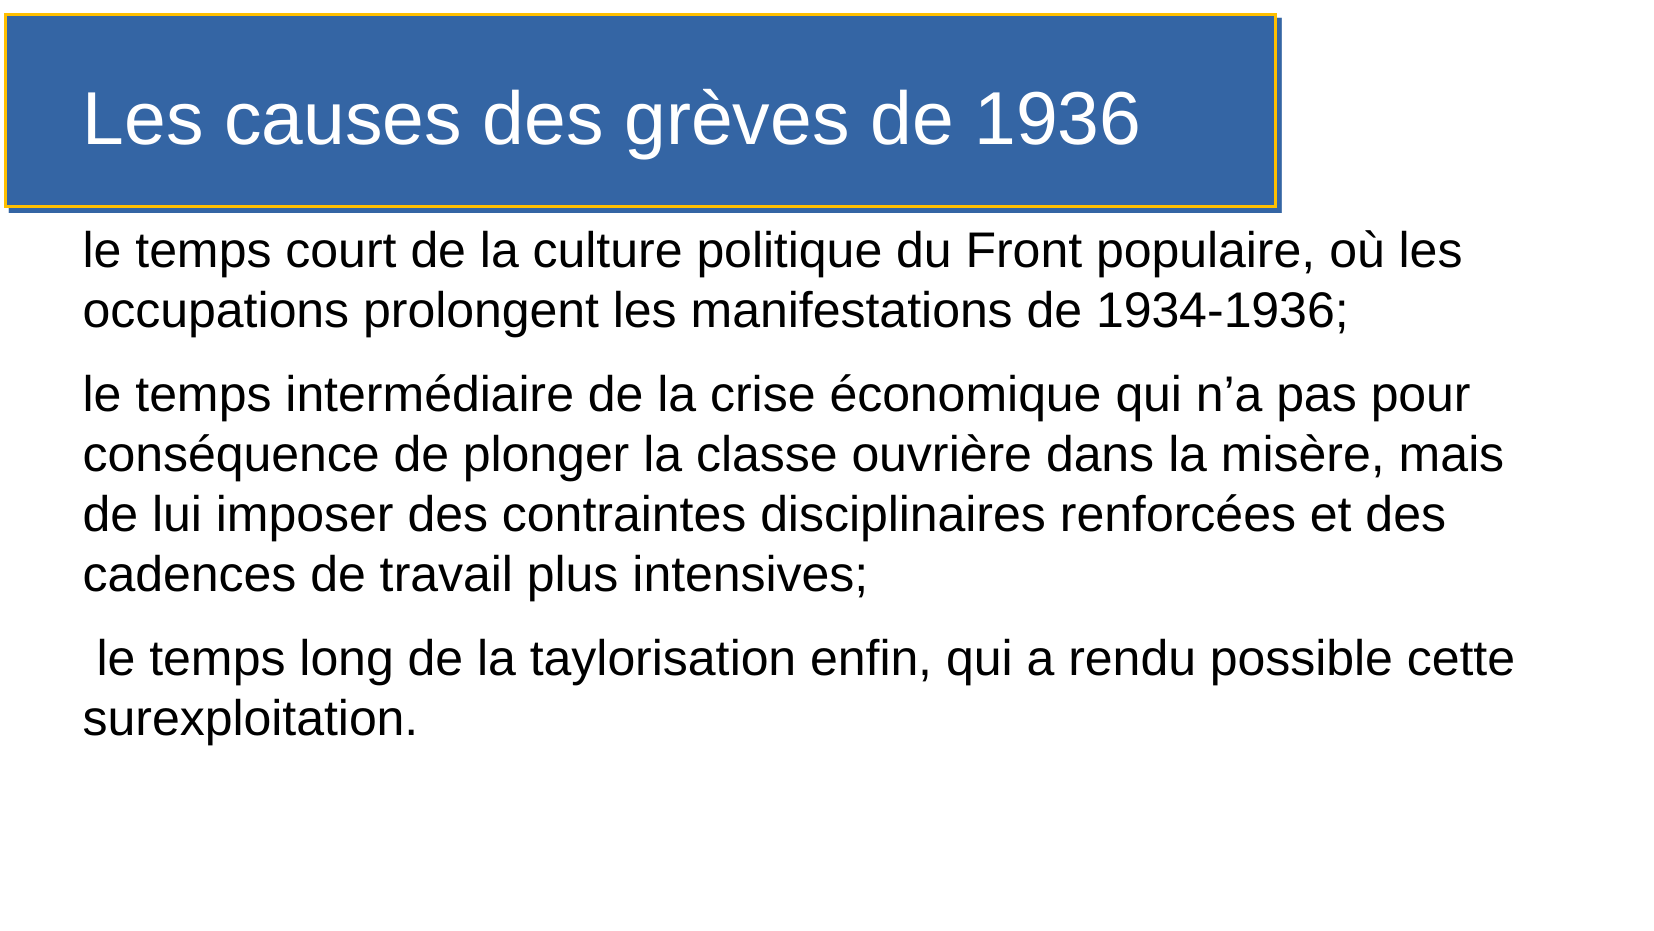

# Les causes des grèves de 1936
le temps court de la culture politique du Front populaire, où les occupations prolongent les manifestations de 1934-1936;
le temps intermédiaire de la crise économique qui n’a pas pour conséquence de plonger la classe ouvrière dans la misère, mais de lui imposer des contraintes disciplinaires renforcées et des cadences de travail plus intensives;
 le temps long de la taylorisation enfin, qui a rendu possible cette surexploitation.